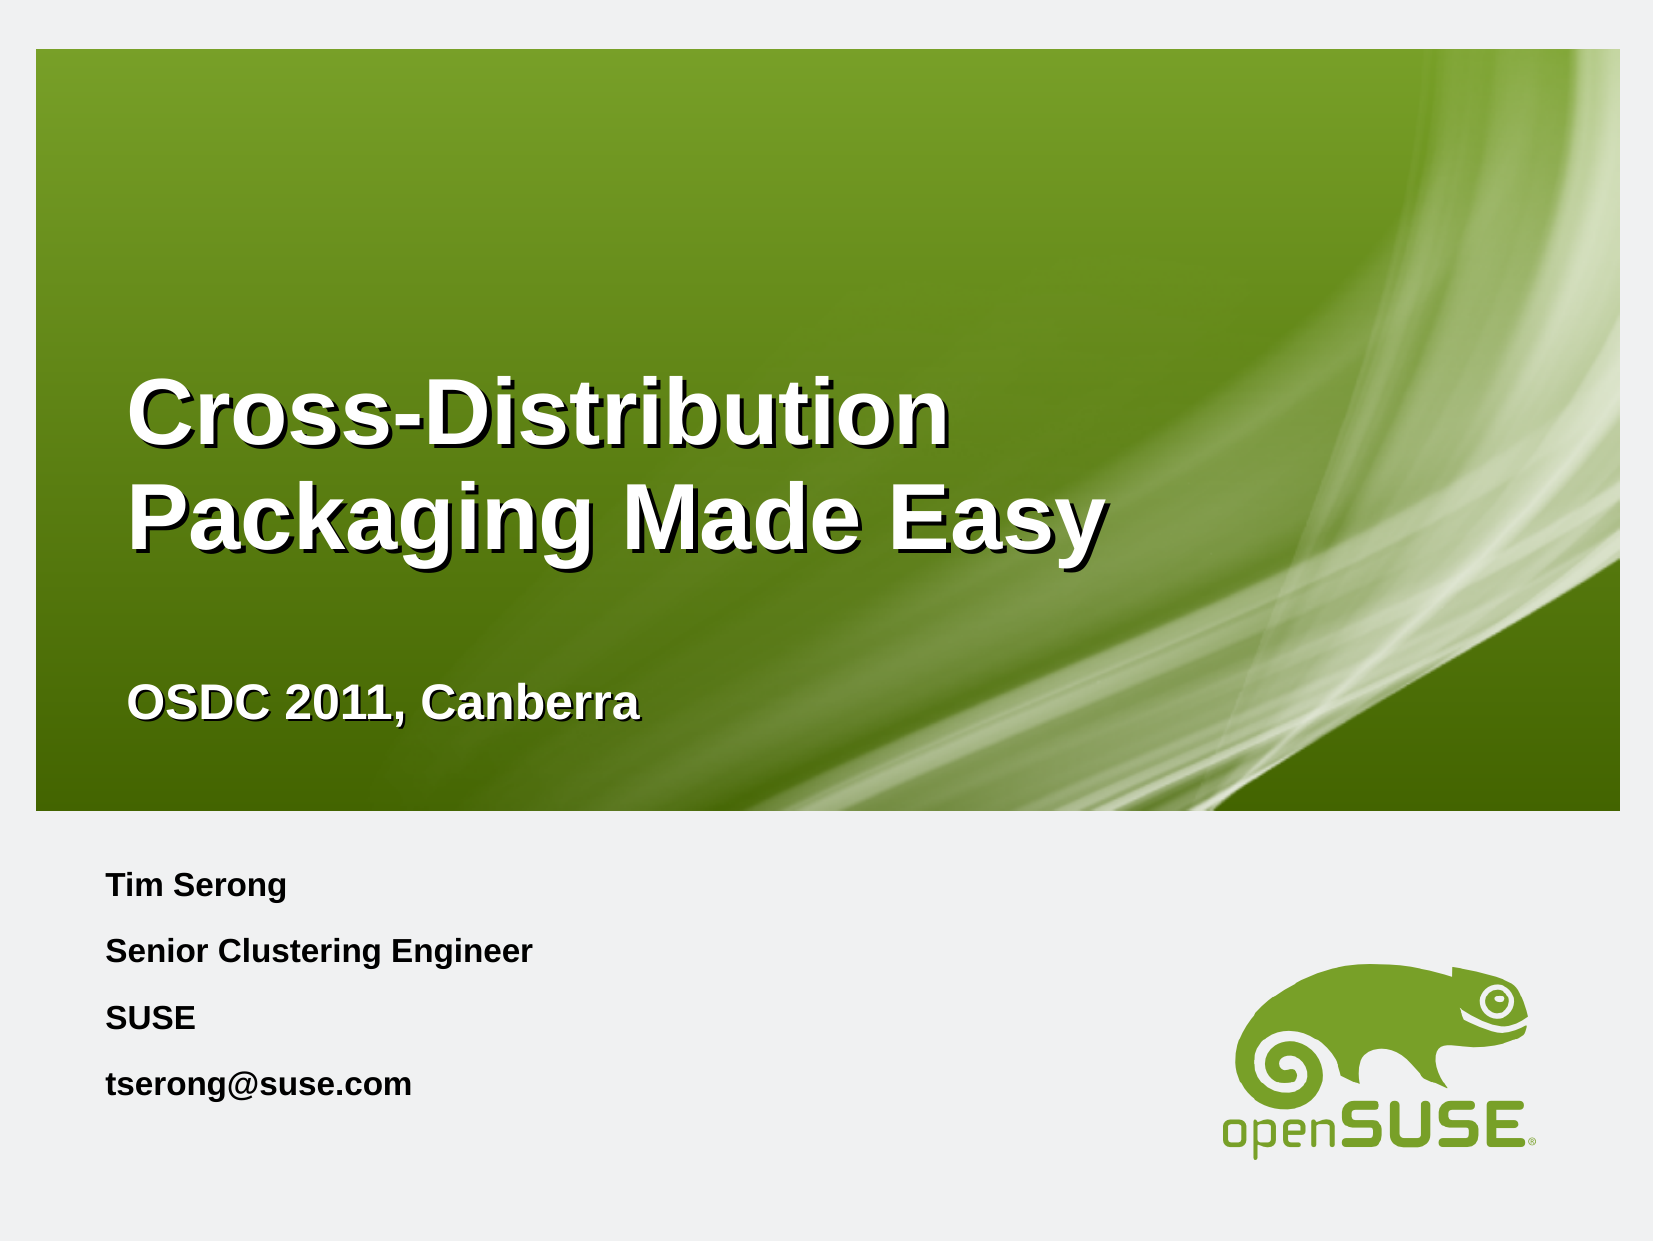

# Cross-Distribution Packaging Made Easy OSDC 2011, Canberra
Tim Serong
Senior Clustering Engineer
SUSE
tserong@suse.com
1